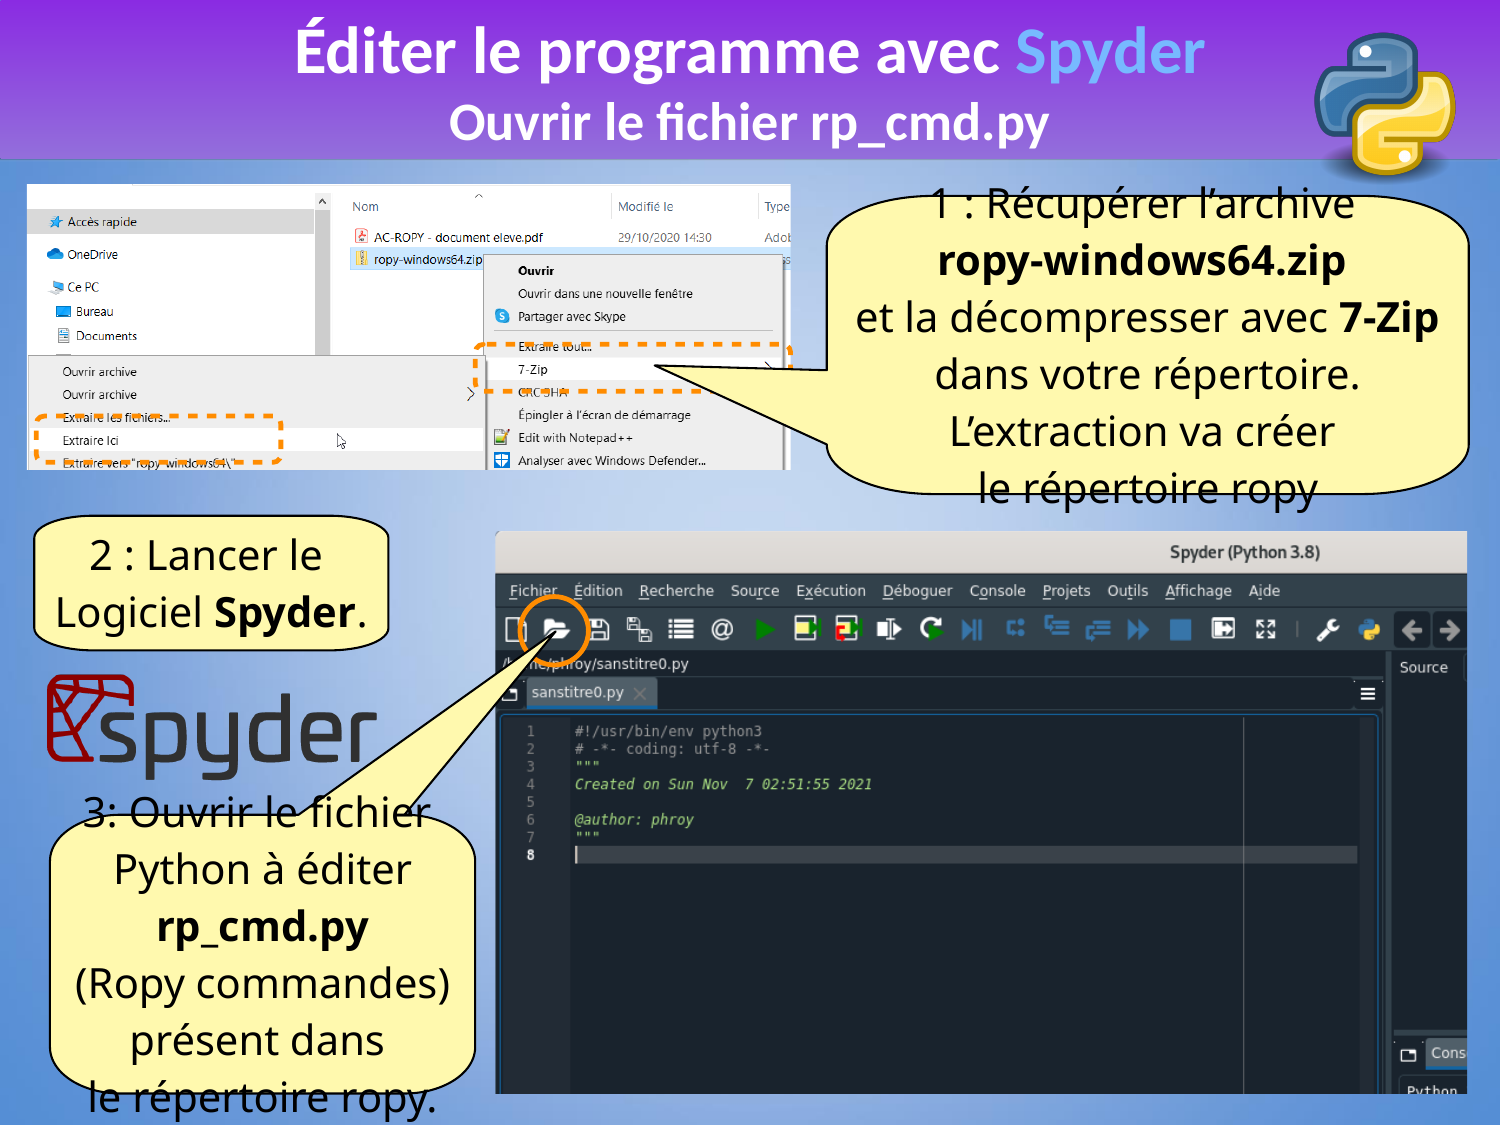

Éditer le programme avec Spyder
Ouvrir le fichier rp_cmd.py
1 : Récupérer l’archive
ropy-windows64.zip
et la décompresser avec 7-Zip
dans votre répertoire.
L’extraction va créer
le répertoire ropy
2 : Lancer le
Logiciel Spyder.
3: Ouvrir le fichier
Python à éditer
rp_cmd.py
(Ropy commandes)
présent dans
le répertoire ropy.